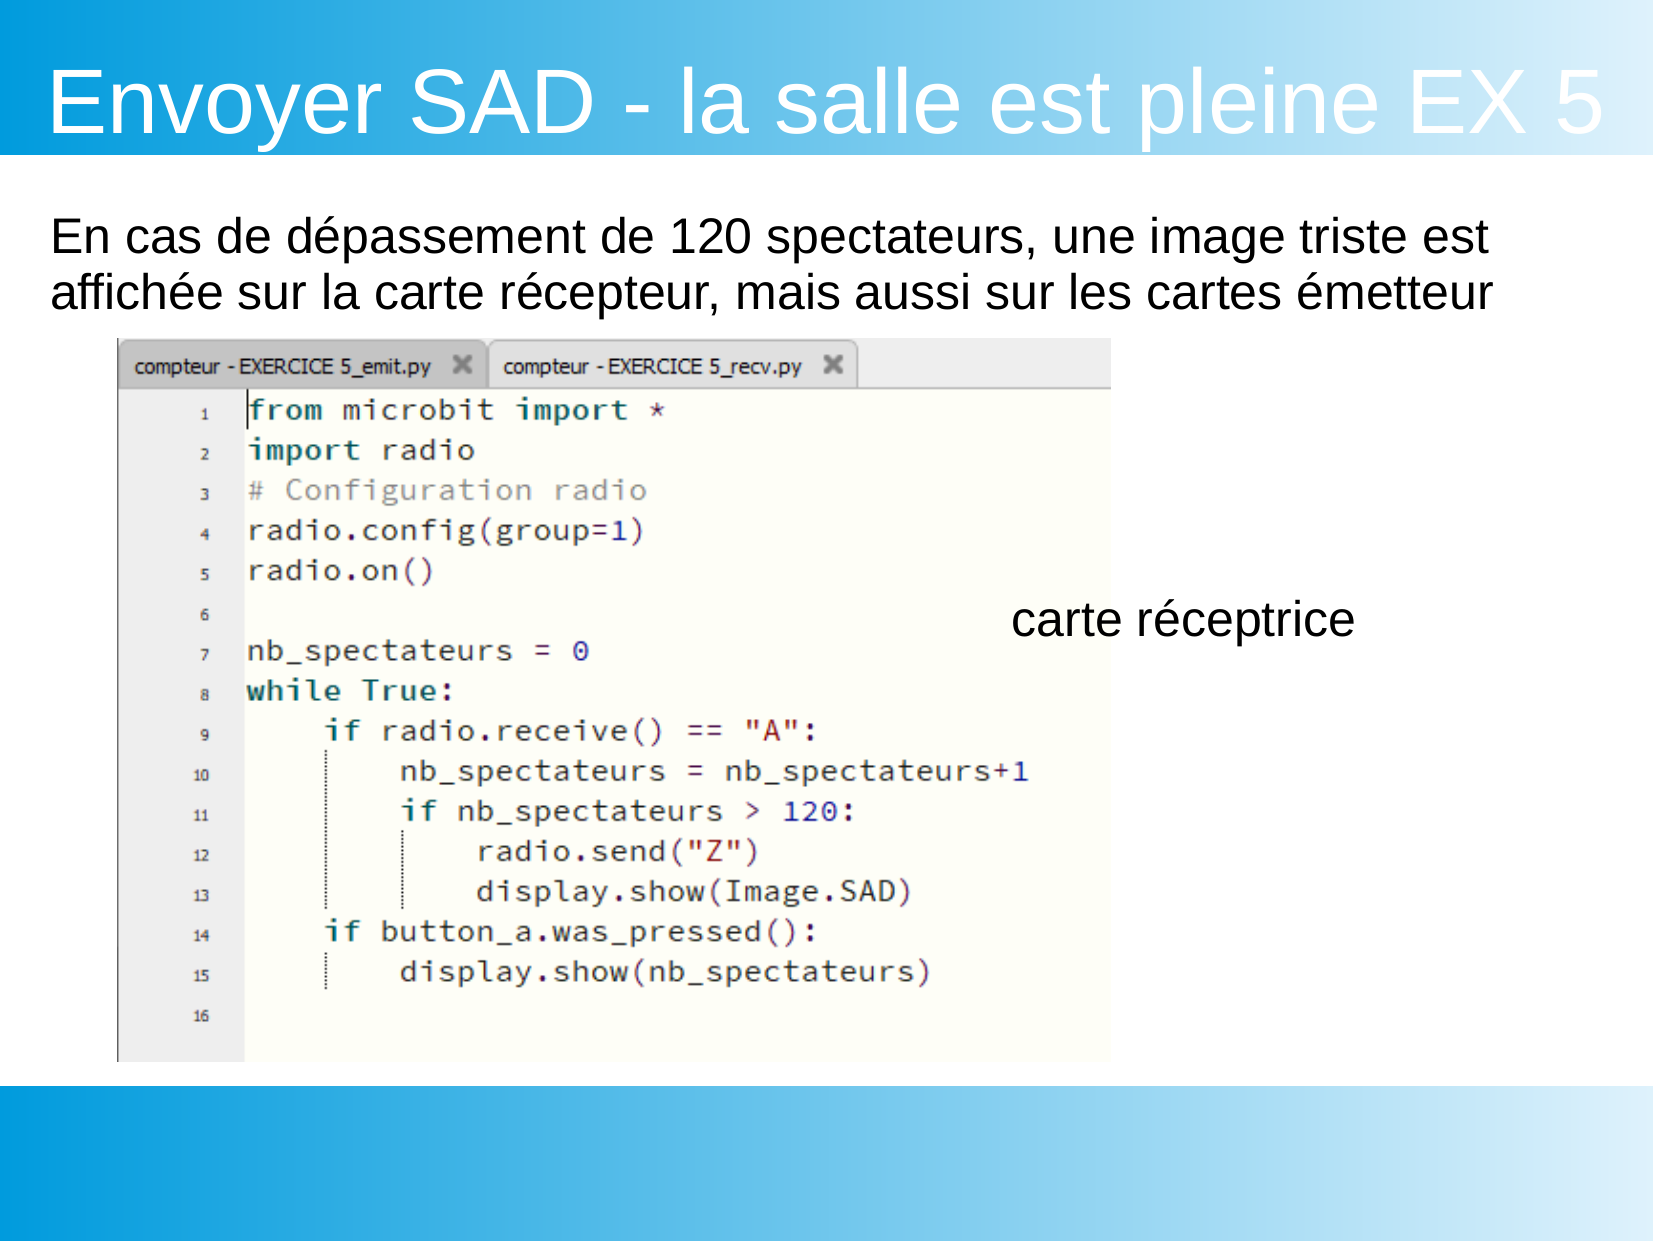

# Envoyer SAD - la salle est pleine EX 5
En cas de dépassement de 120 spectateurs, une image triste est affichée sur la carte récepteur, mais aussi sur les cartes émetteur
carte réceptrice